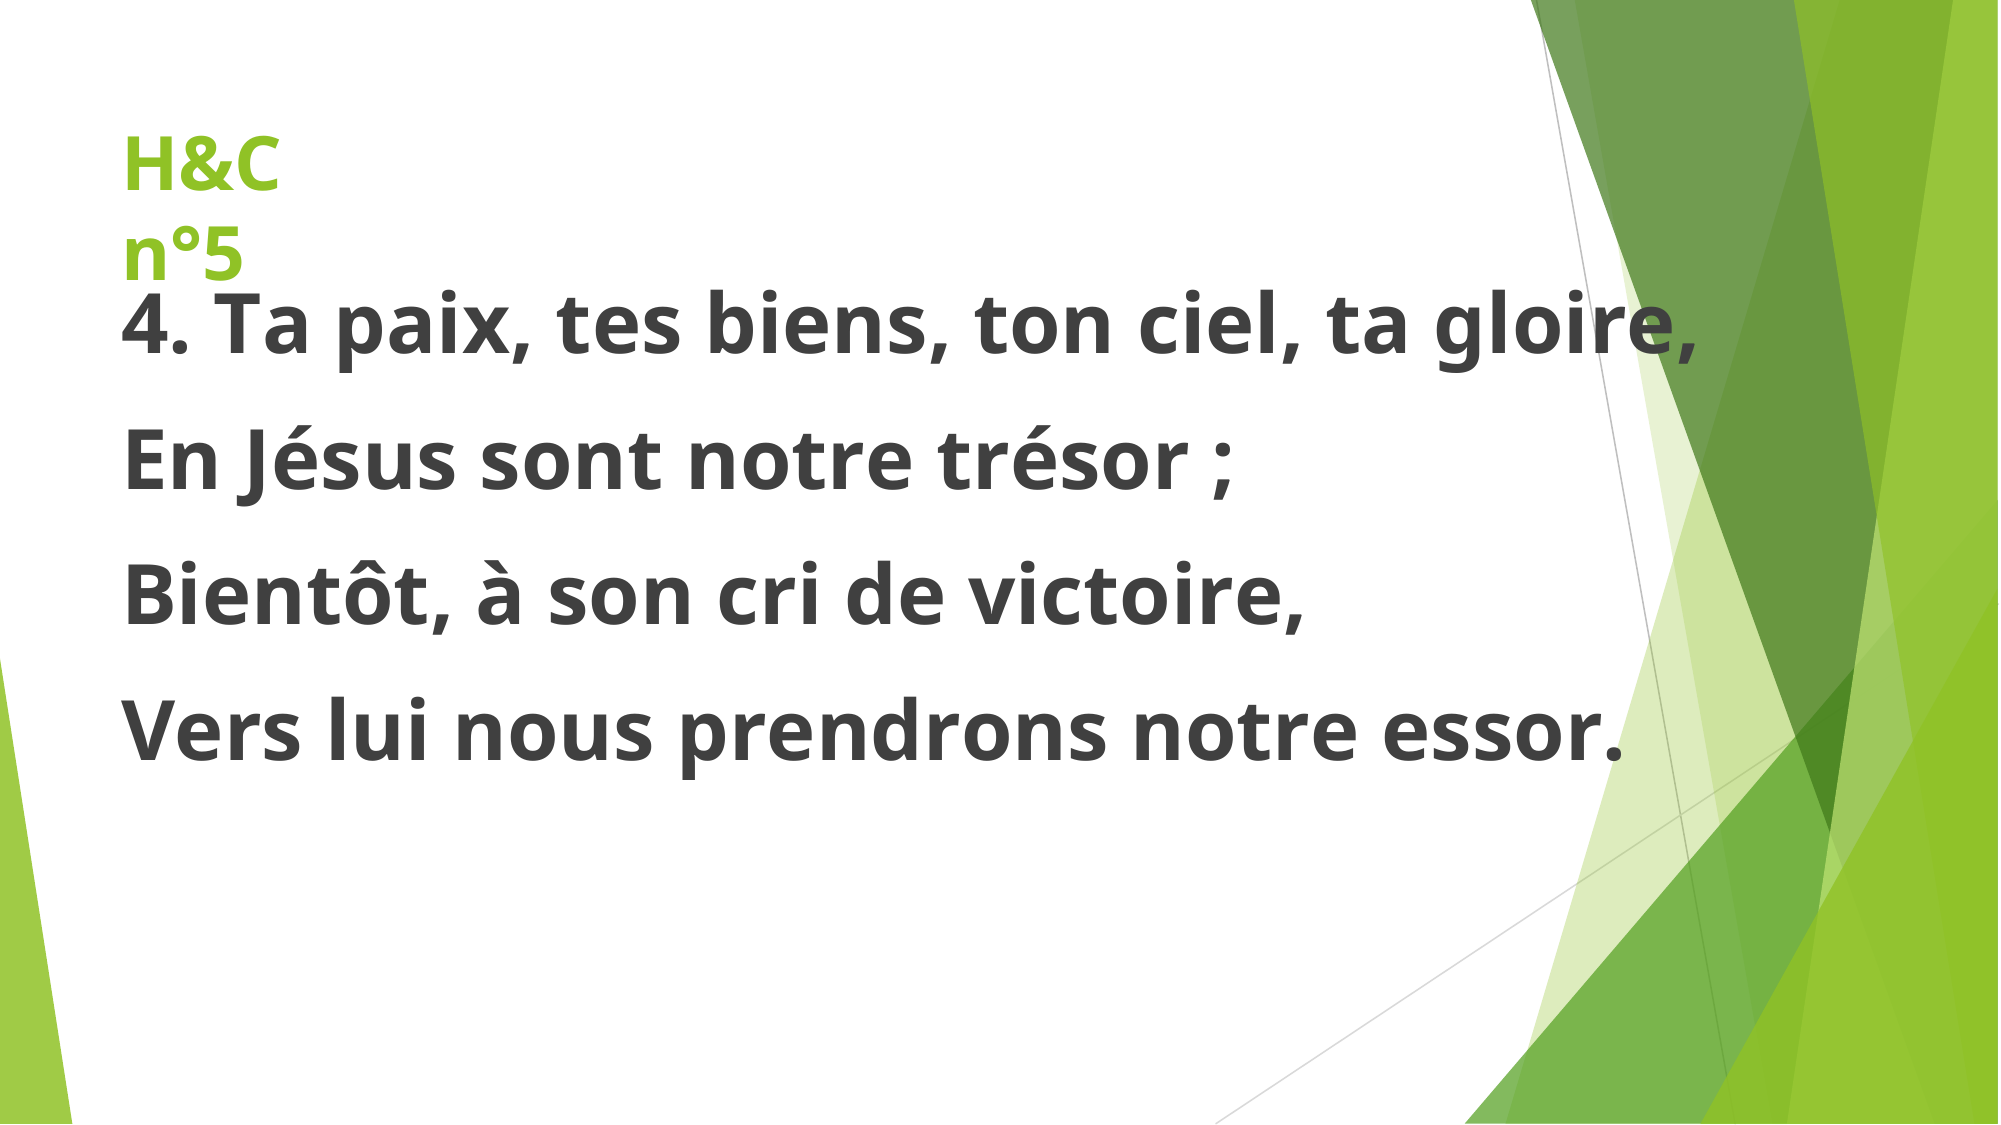

H&C n°5
4. Ta paix, tes biens, ton ciel, ta gloire,
En Jésus sont notre trésor ;
Bientôt, à son cri de victoire,
Vers lui nous prendrons notre essor.